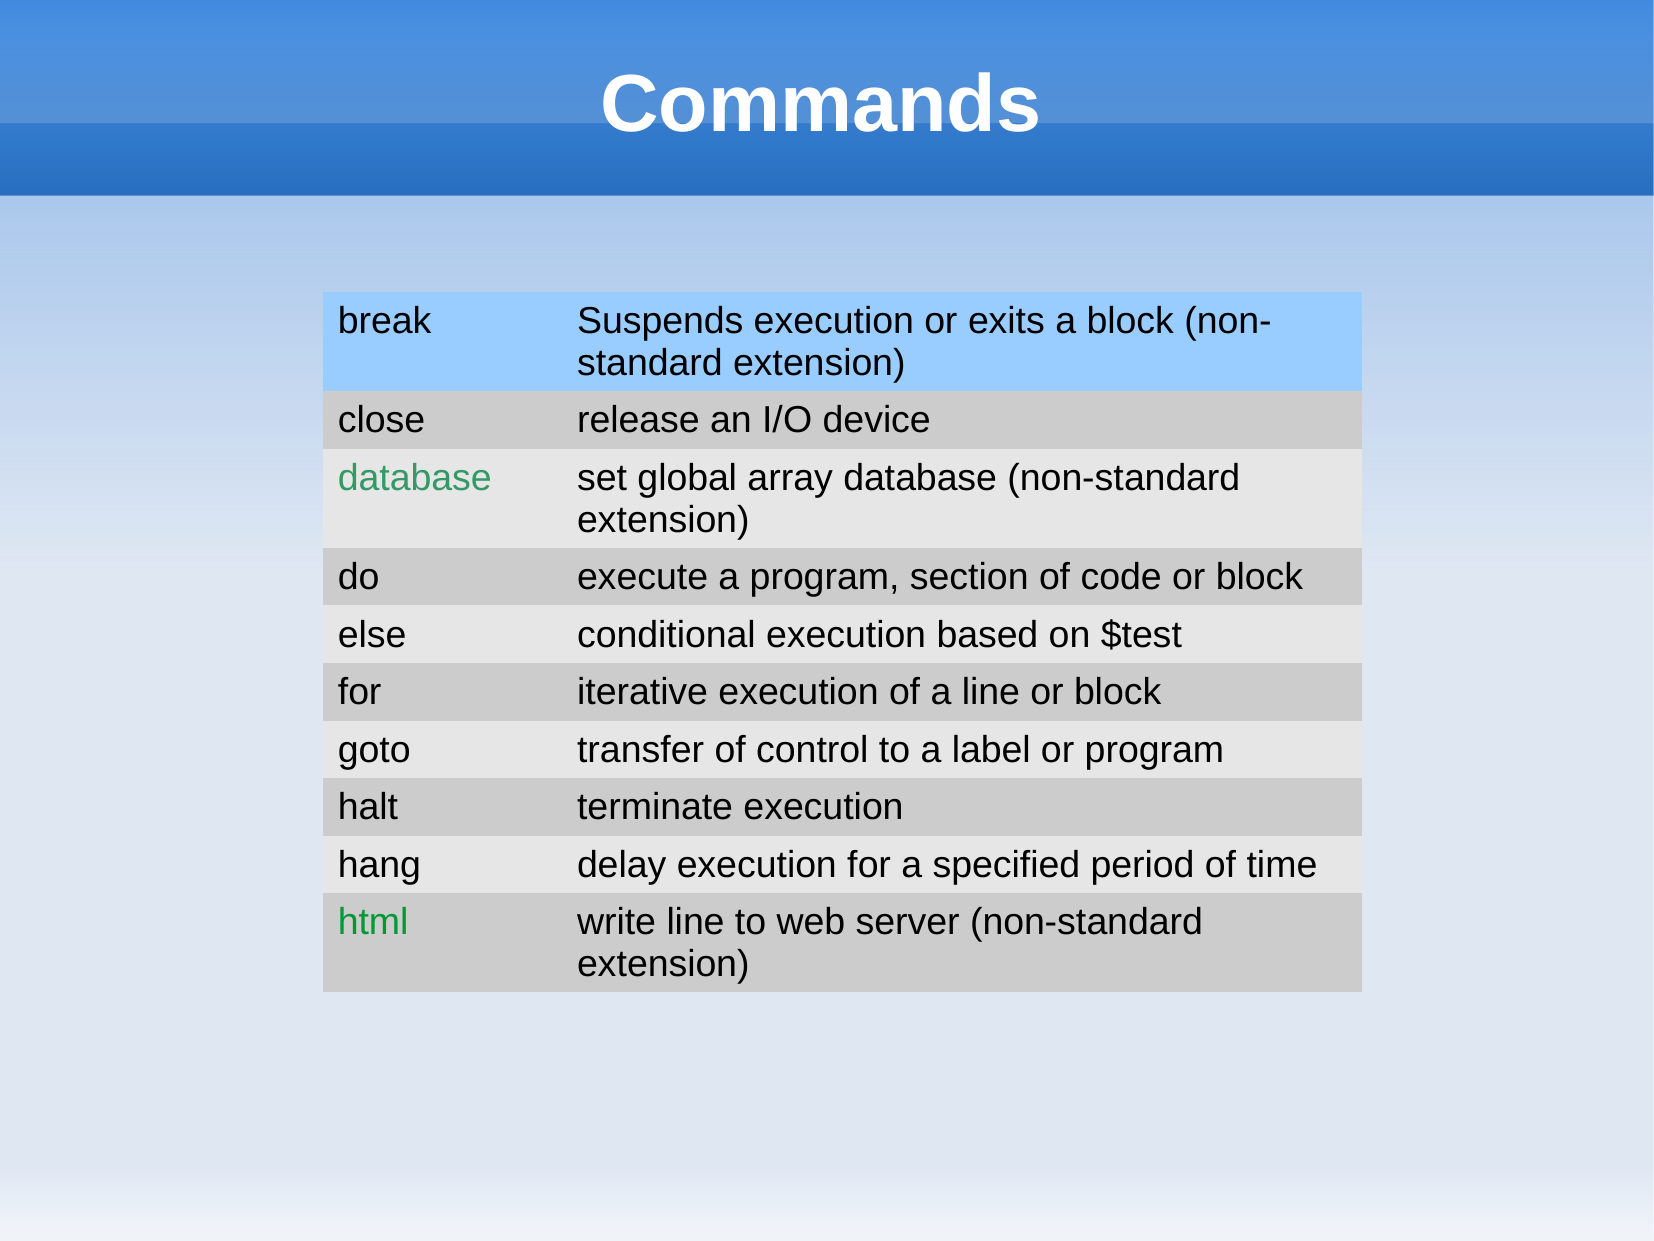

# Commands
| break | Suspends execution or exits a block (non-standard extension) |
| --- | --- |
| close | release an I/O device |
| database | set global array database (non-standard extension) |
| do | execute a program, section of code or block |
| else | conditional execution based on $test |
| for | iterative execution of a line or block |
| goto | transfer of control to a label or program |
| halt | terminate execution |
| hang | delay execution for a specified period of time |
| html | write line to web server (non-standard extension) |